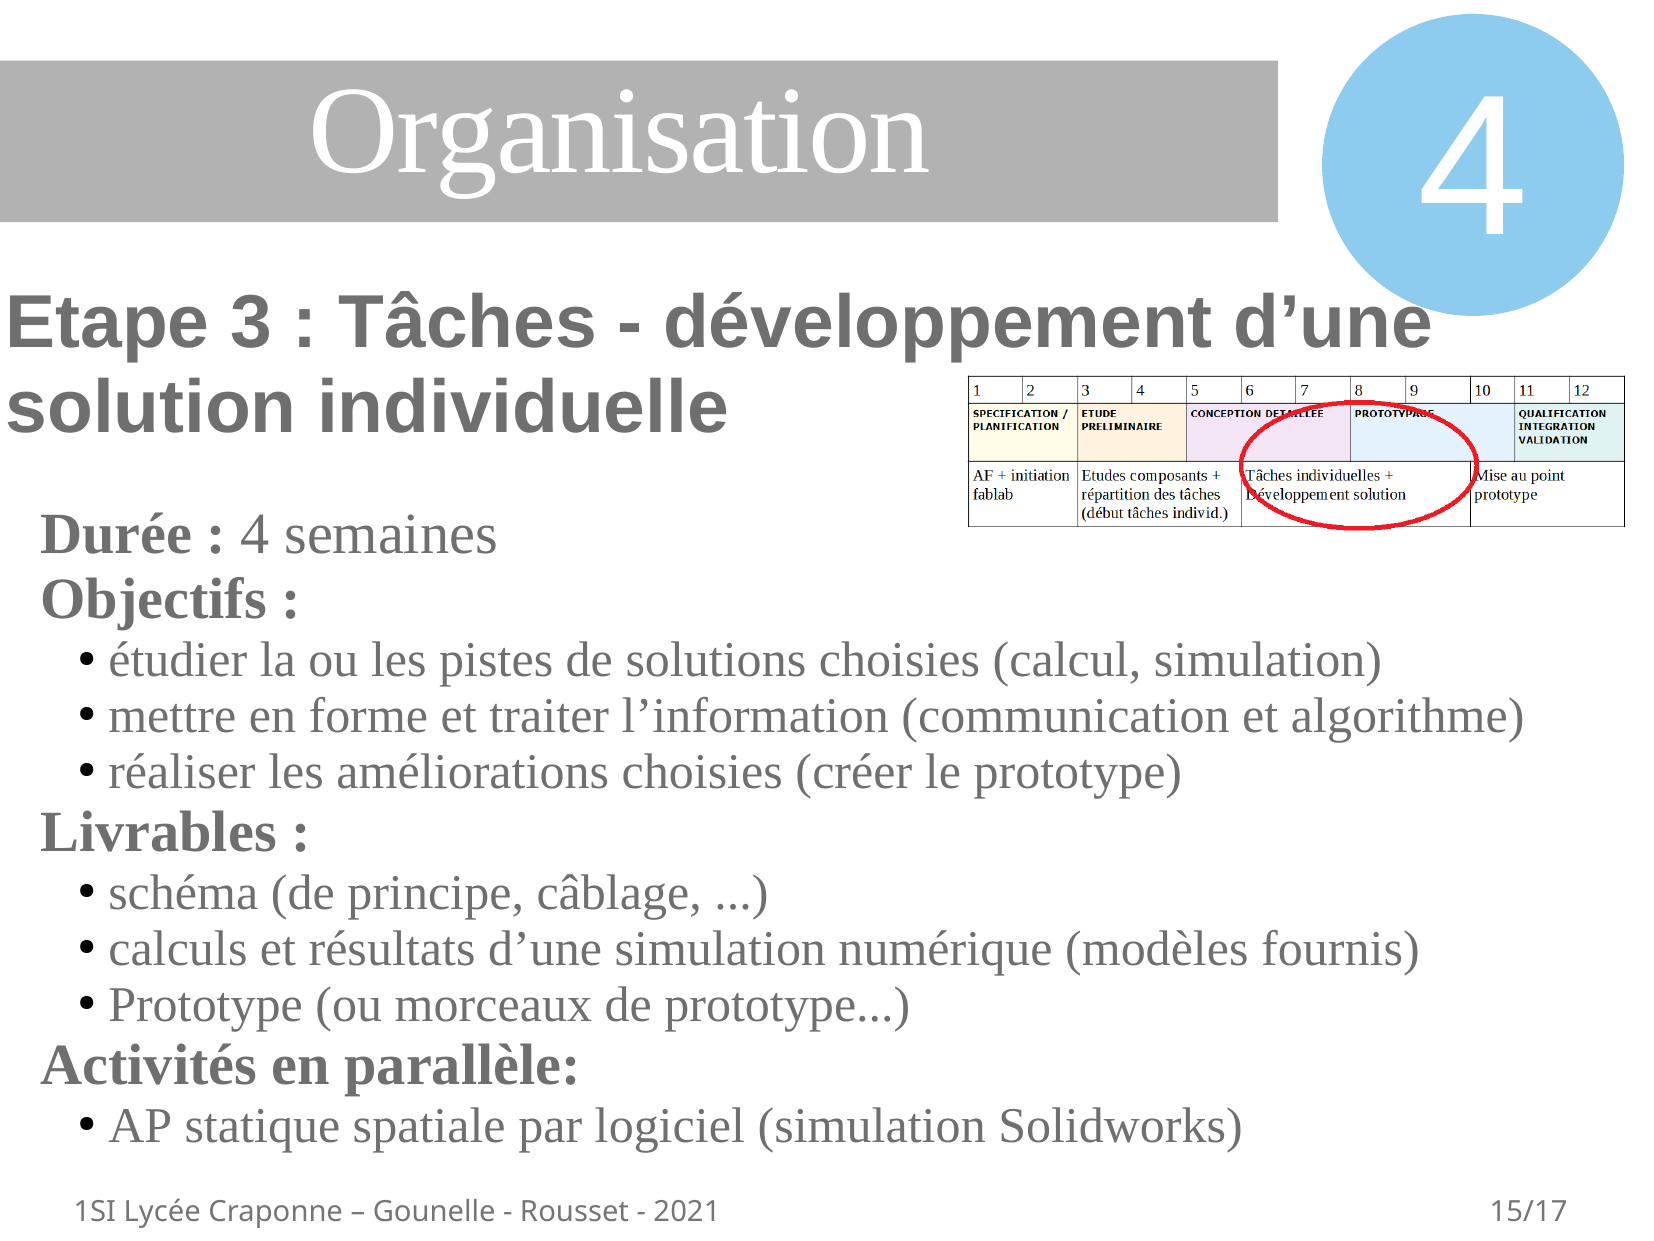

4
Organisation
Etape 3 : Tâches - développement d’une solution individuelle
Durée : 4 semaines
Objectifs :
 étudier la ou les pistes de solutions choisies (calcul, simulation)
 mettre en forme et traiter l’information (communication et algorithme)
 réaliser les améliorations choisies (créer le prototype)
Livrables :
 schéma (de principe, câblage, ...)
 calculs et résultats d’une simulation numérique (modèles fournis)
 Prototype (ou morceaux de prototype...)
Activités en parallèle:
 AP statique spatiale par logiciel (simulation Solidworks)
15